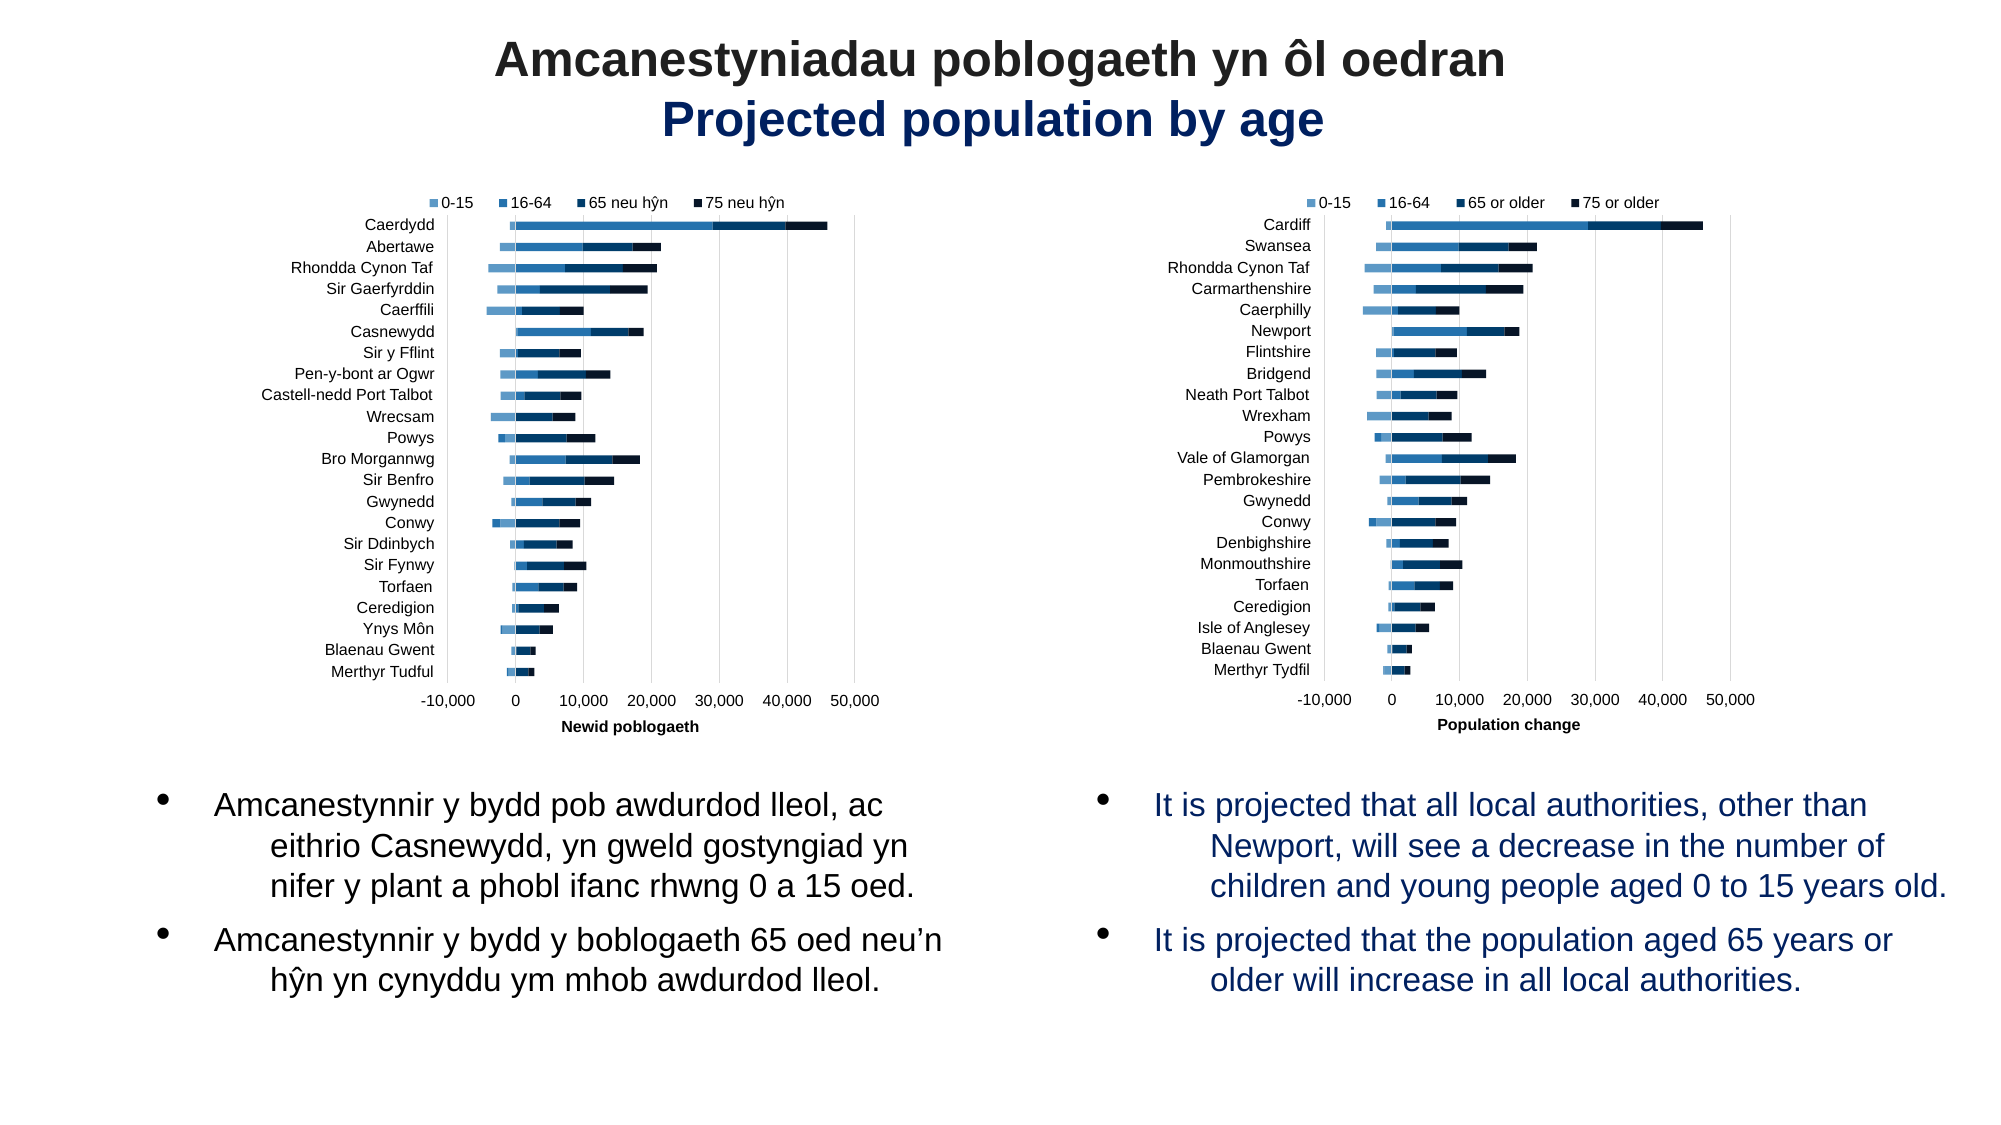

Amcanestyniadau poblogaeth yn ôl oedran
Projected population by age
Amcanestynnir y bydd pob awdurdod lleol, ac eithrio Casnewydd, yn gweld gostyngiad yn nifer y plant a phobl ifanc rhwng 0 a 15 oed.
Amcanestynnir y bydd y boblogaeth 65 oed neu’n hŷn yn cynyddu ym mhob awdurdod lleol.
# It is projected that all local authorities, other than Newport, will see a decrease in the number of children and young people aged 0 to 15 years old.
It is projected that the population aged 65 years or older will increase in all local authorities.